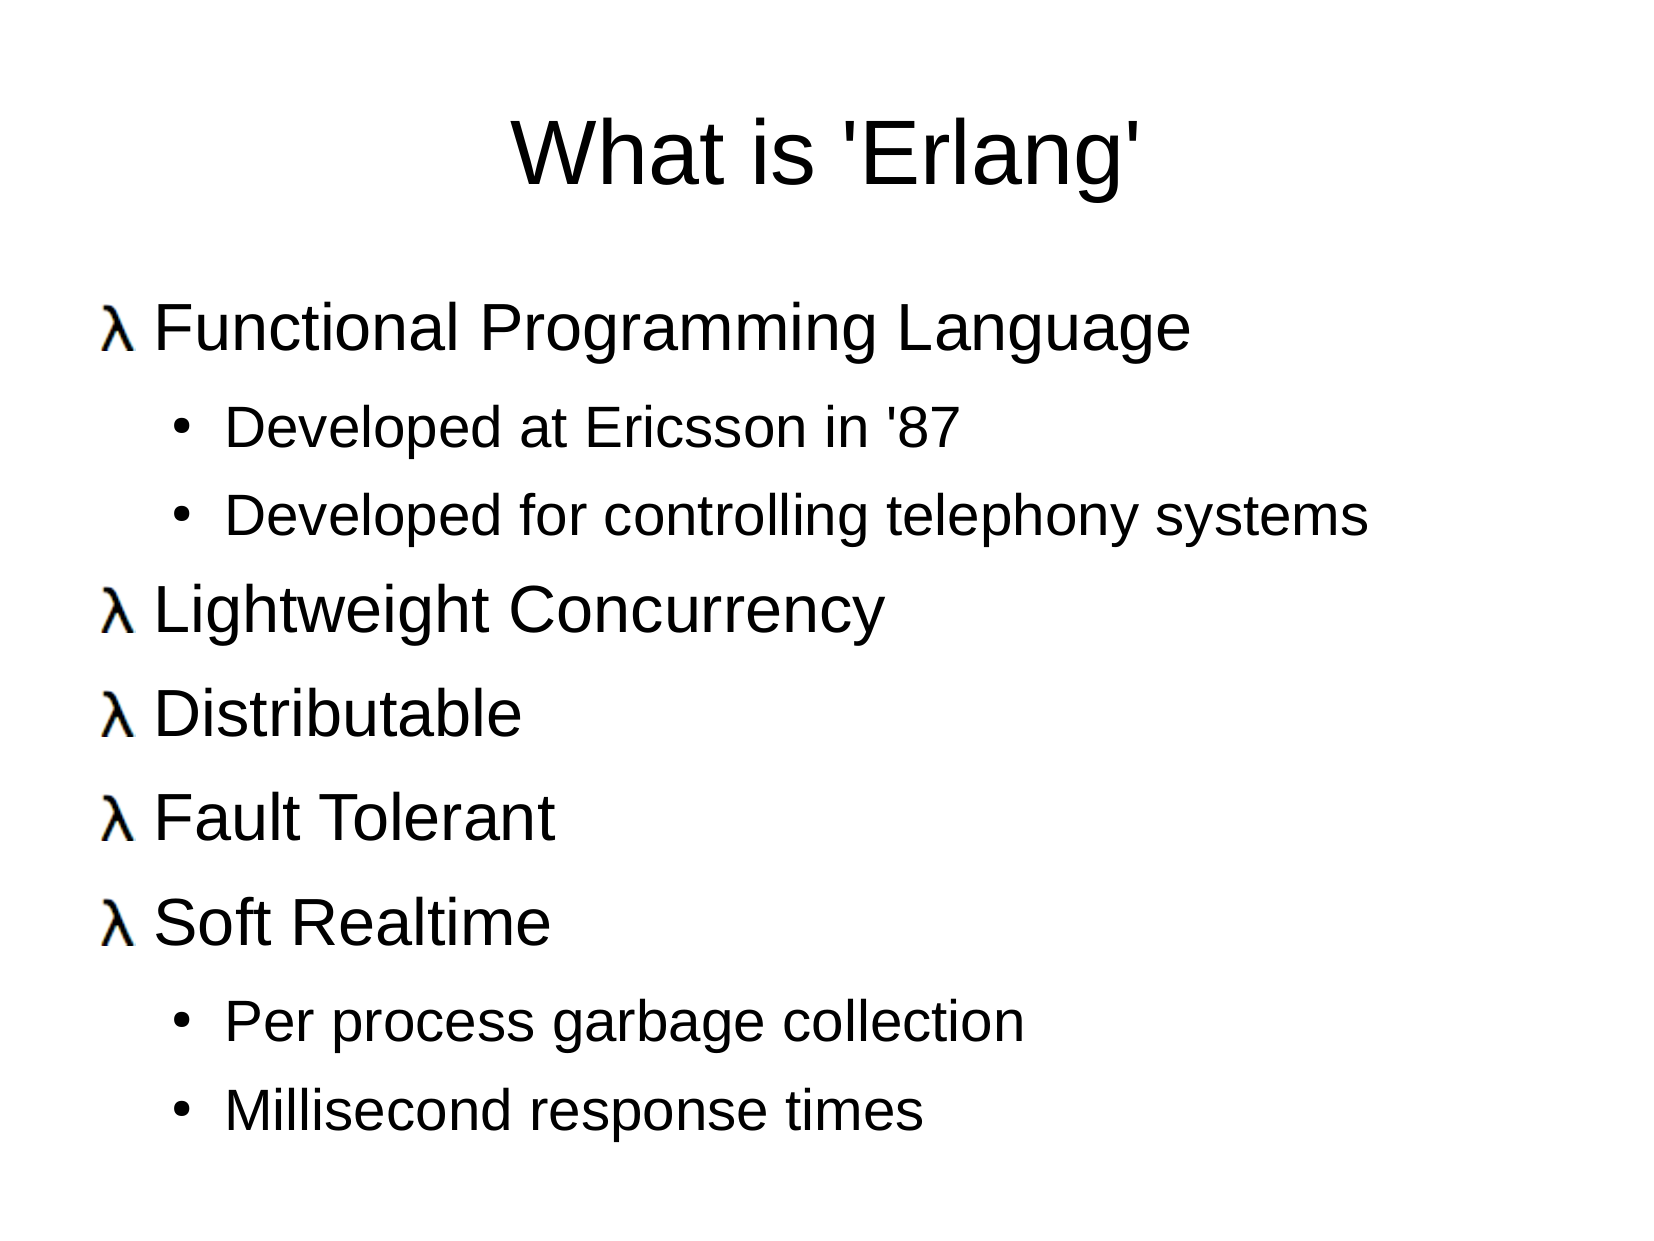

# What is 'Erlang'
Functional Programming Language
Developed at Ericsson in '87
Developed for controlling telephony systems
Lightweight Concurrency
Distributable
Fault Tolerant
Soft Realtime
Per process garbage collection
Millisecond response times